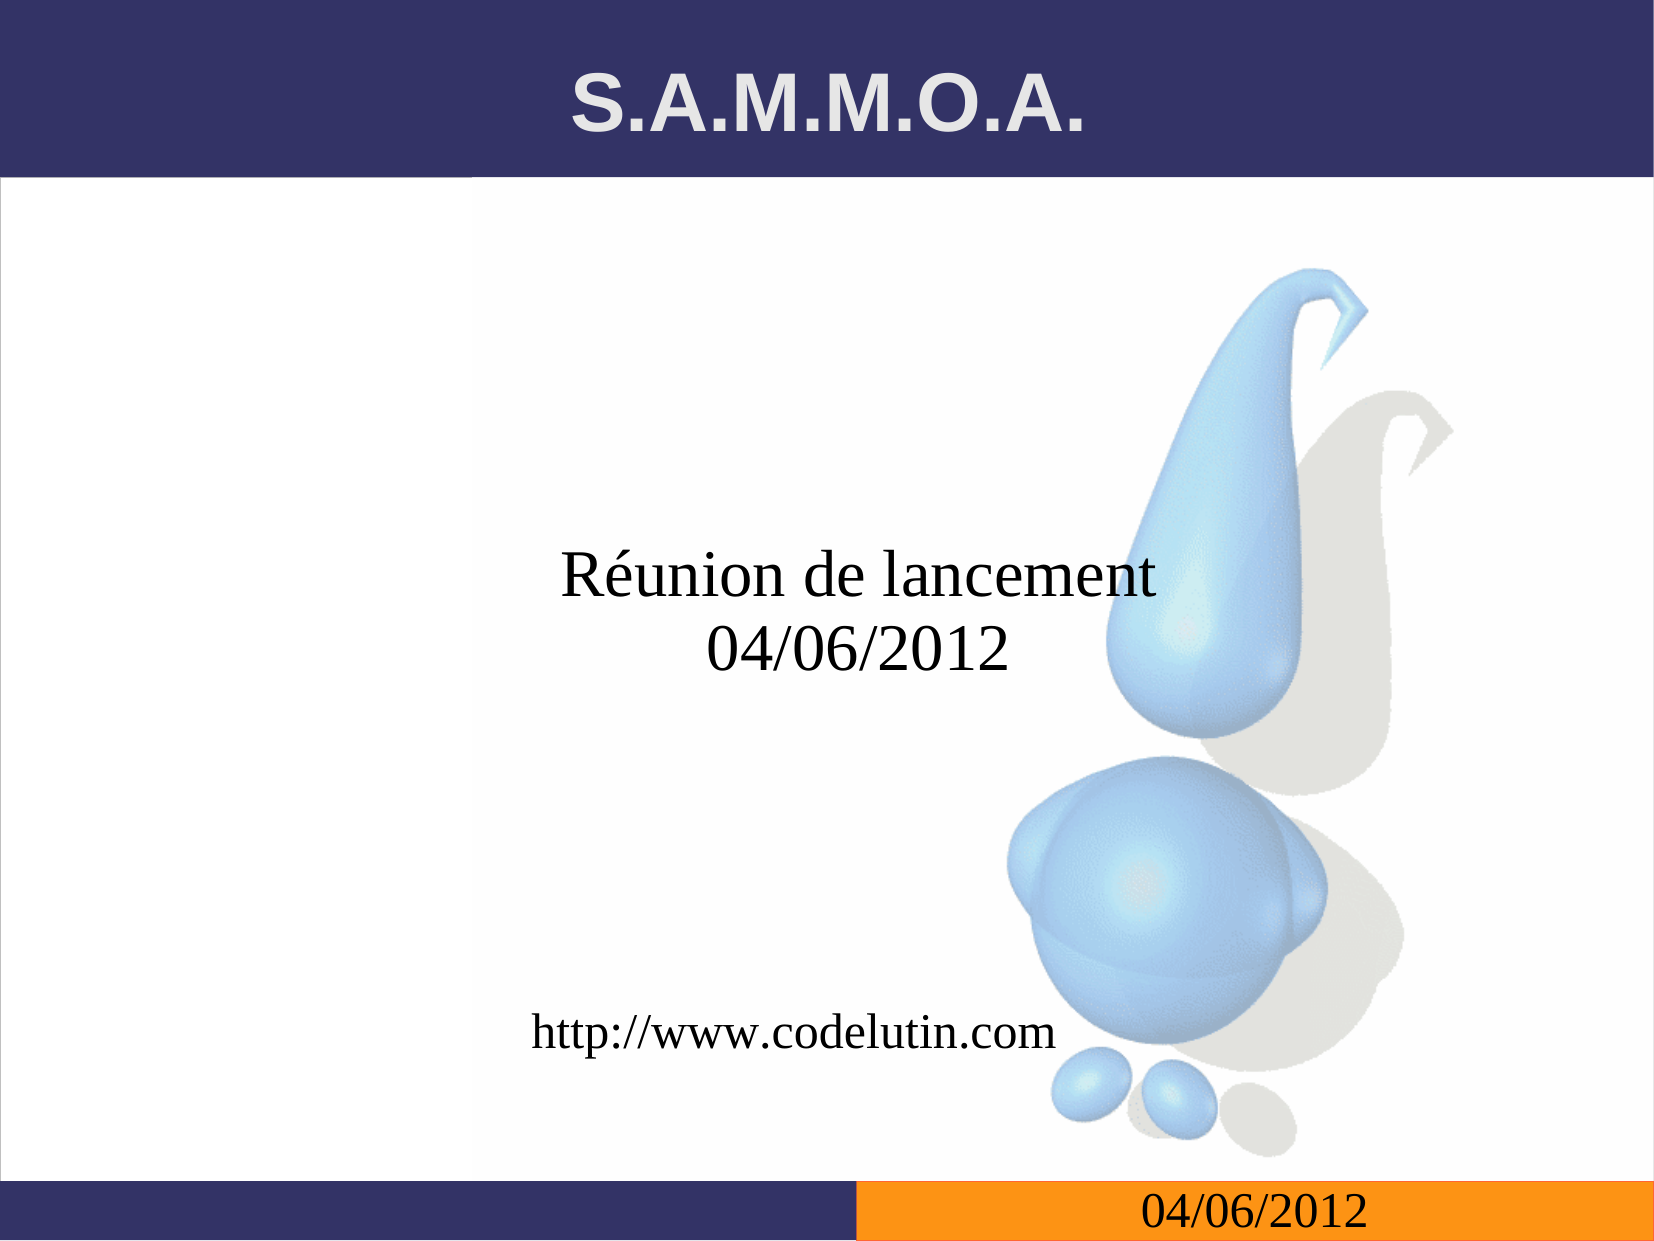

# S.A.M.M.O.A.
Réunion de lancement
04/06/2012
http://www.codelutin.com